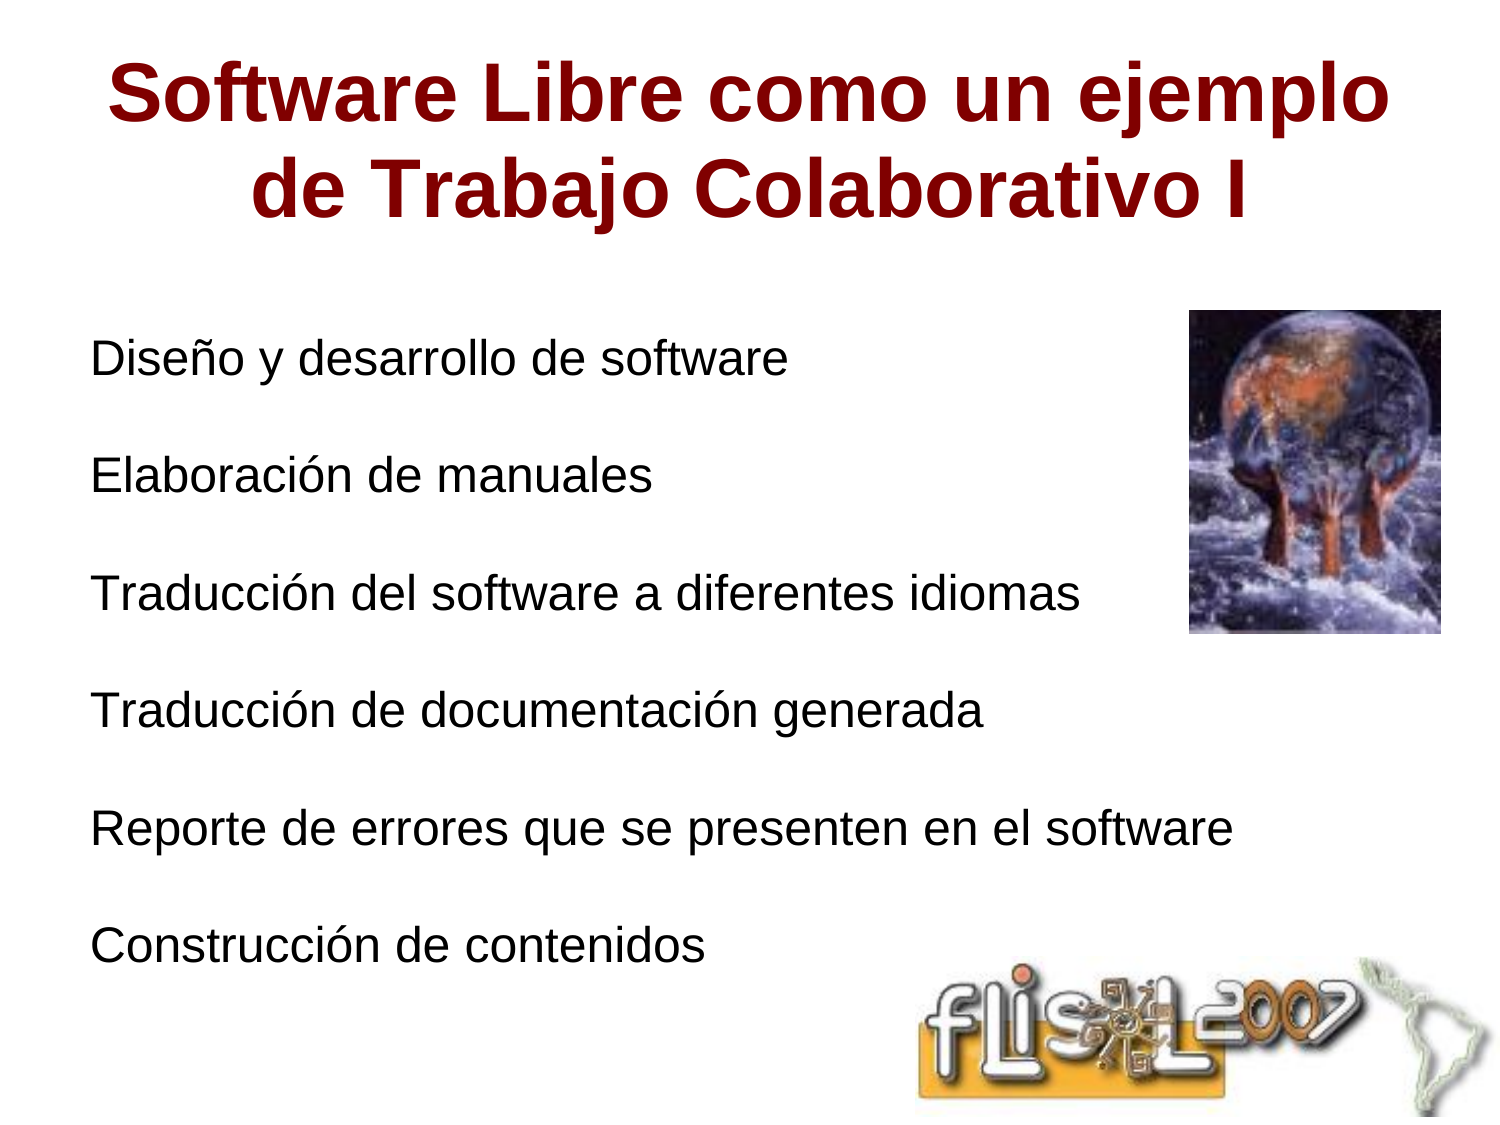

# Software Libre como un ejemplo de Trabajo Colaborativo I
Diseño y desarrollo de software
Elaboración de manuales
Traducción del software a diferentes idiomas
Traducción de documentación generada
Reporte de errores que se presenten en el software
Construcción de contenidos